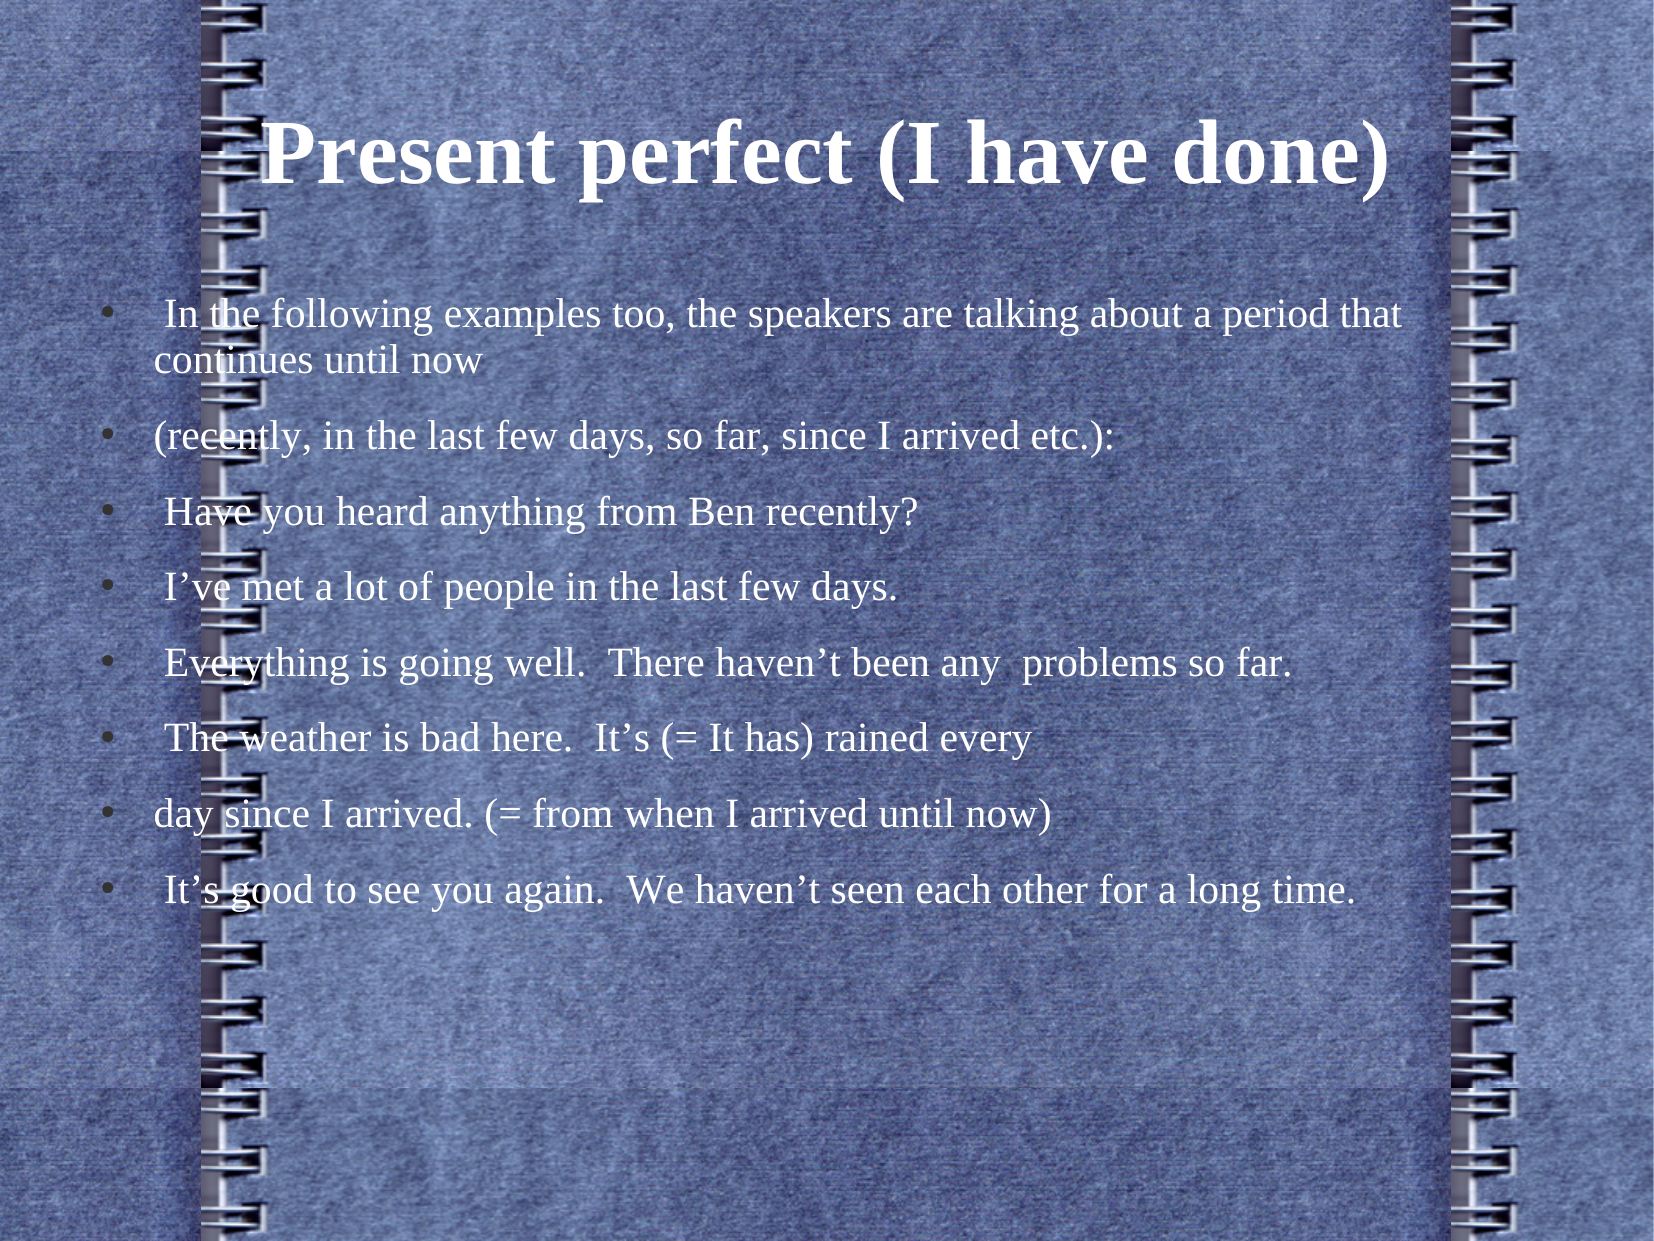

# Present perfect (I have done)
 In the following examples too, the speakers are talking about a period that continues until now
(recently, in the last few days, so far, since I arrived etc.):
 Have you heard anything from Ben recently?
 I’ve met a lot of people in the last few days.
 Everything is going well. There haven’t been any problems so far.
 The weather is bad here. It’s (= It has) rained every
day since I arrived. (= from when I arrived until now)
 It’s good to see you again. We haven’t seen each other for a long time.